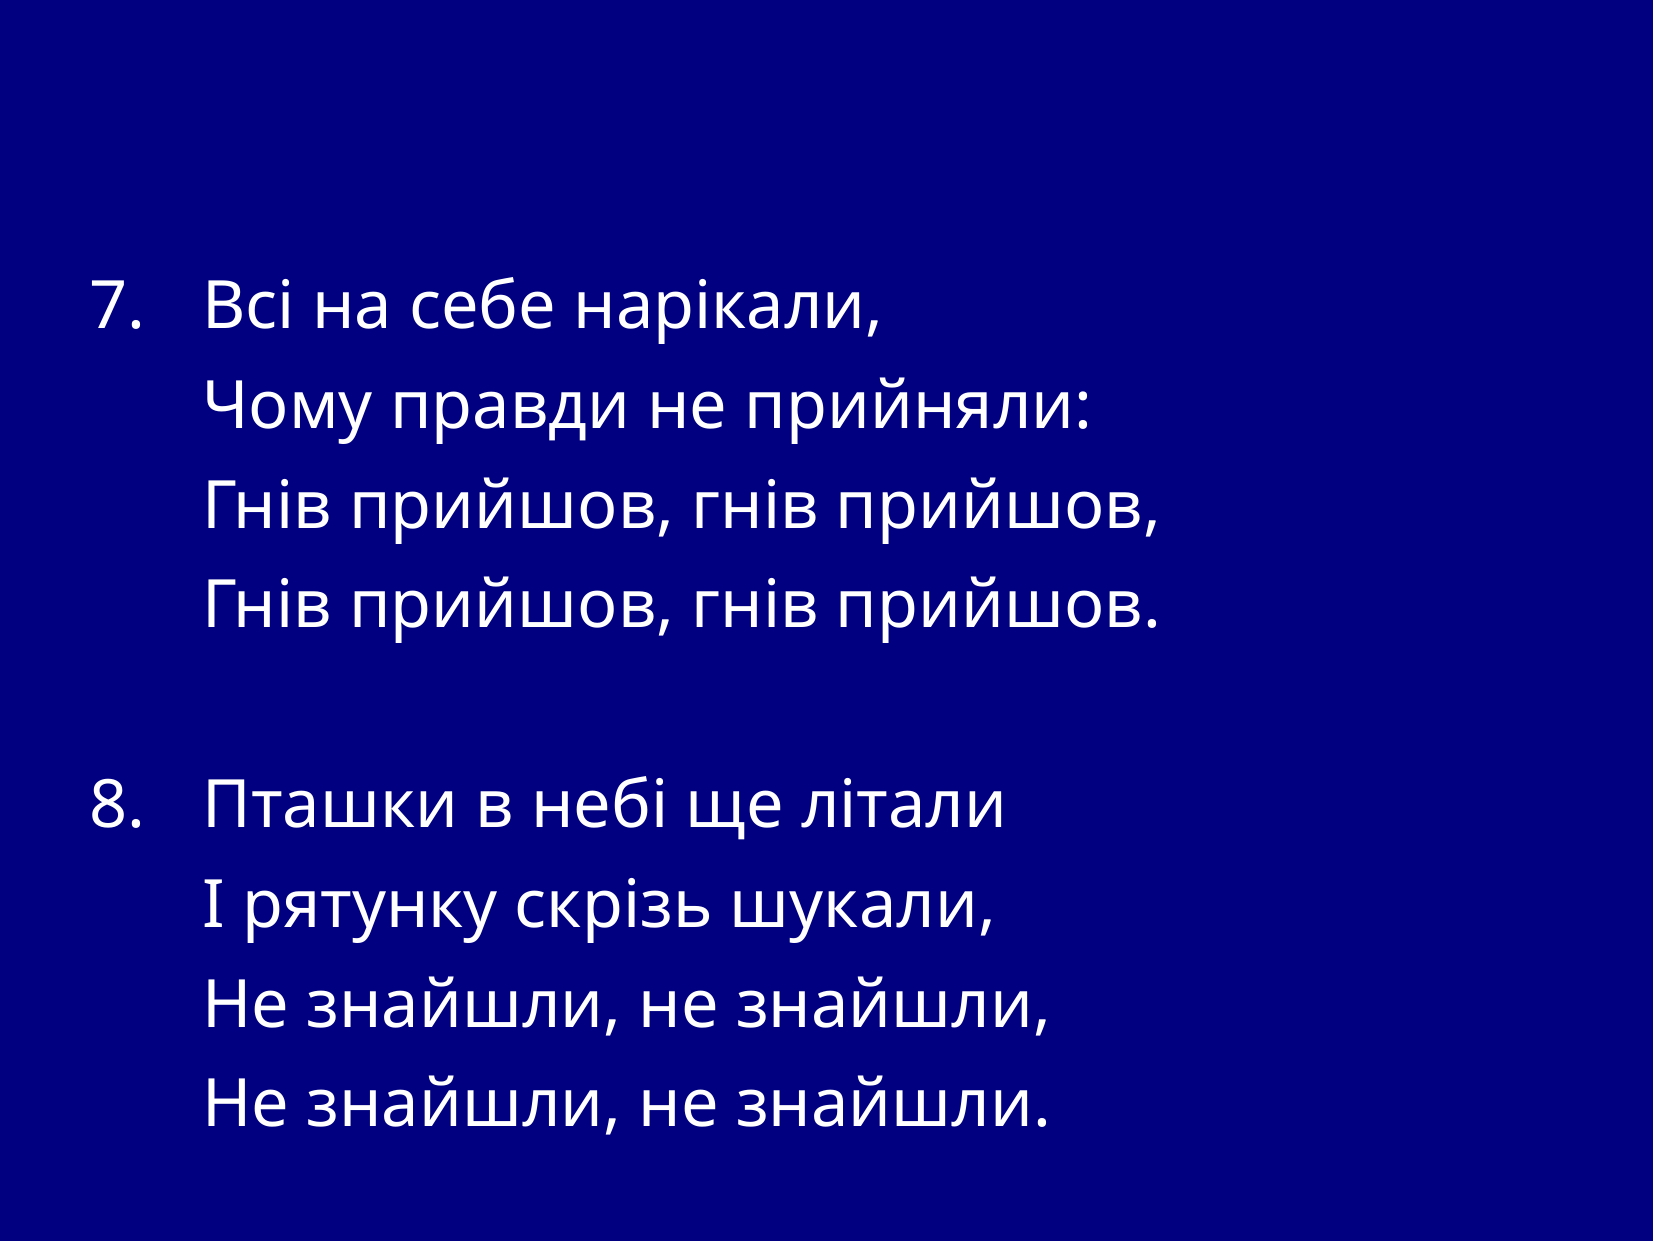

7.	Всі на себе нарікали,
	Чому правди не прийняли:
	Гнів прийшов, гнів прийшов,
	Гнів прийшов, гнів прийшов.
8.	Пташки в небі ще літали
	І рятунку скрізь шукали,
	Не знайшли, не знайшли,
	Не знайшли, не знайшли.